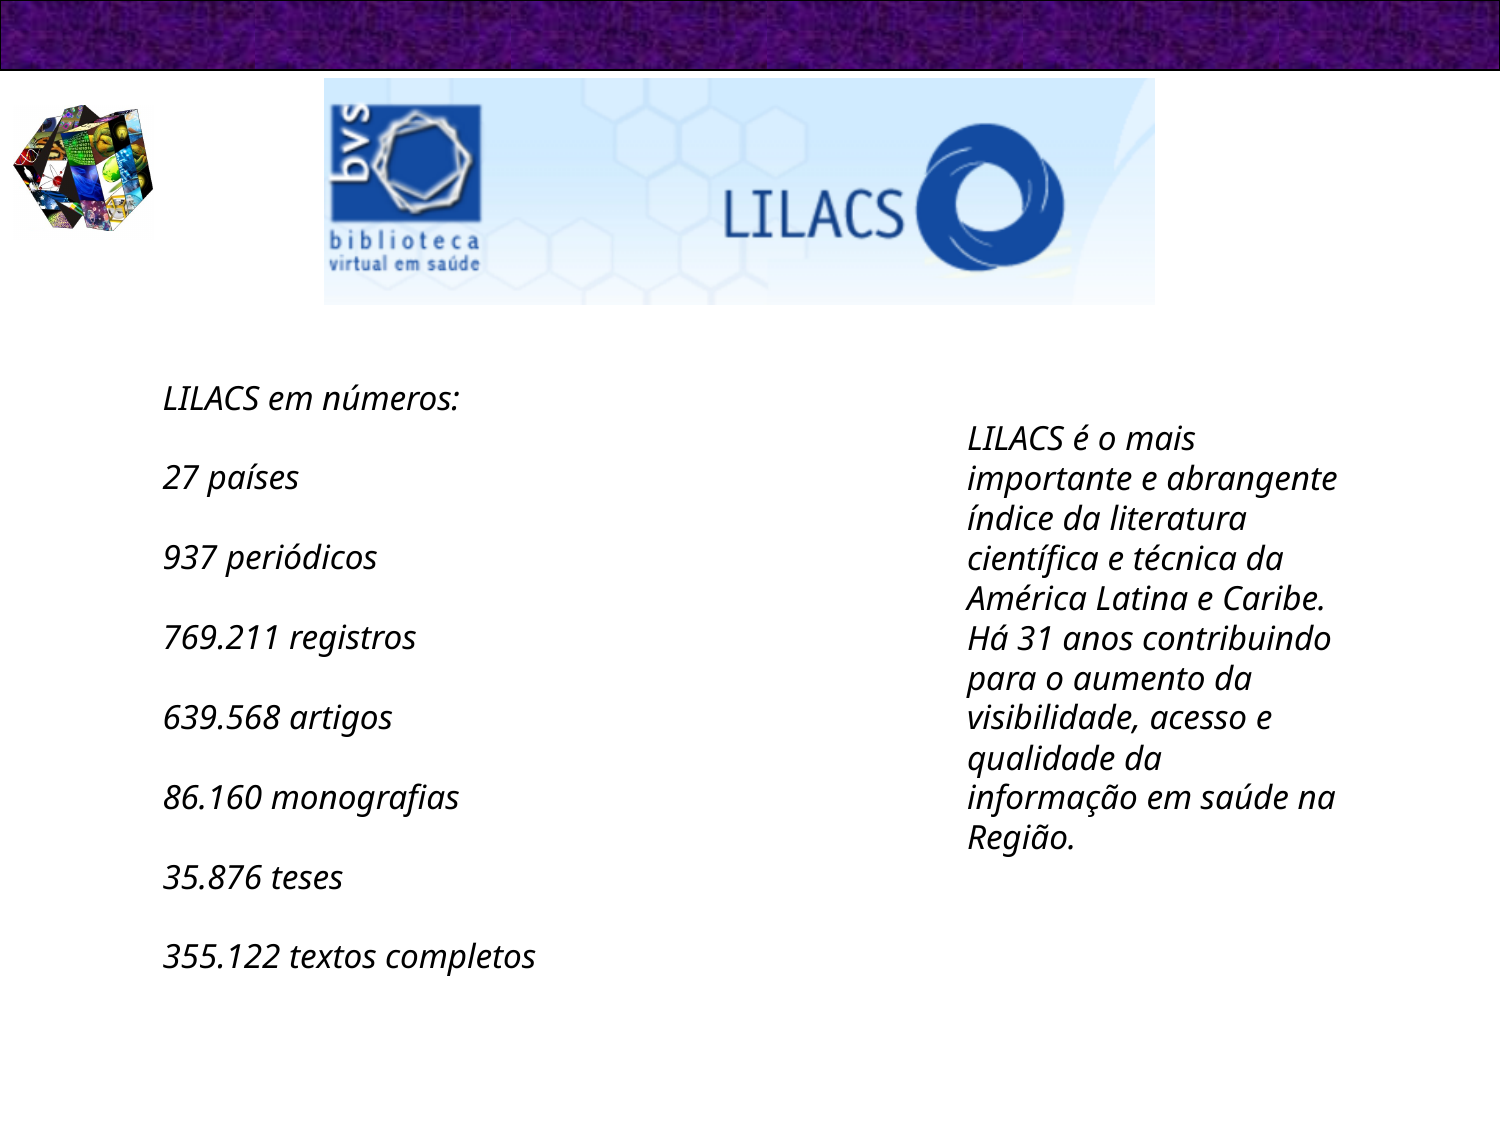

LILACS em números:
27 países
937 periódicos
769.211 registros
639.568 artigos
86.160 monografias
35.876 teses
355.122 textos completos
LILACS é o mais importante e abrangente índice da literatura científica e técnica da América Latina e Caribe. Há 31 anos contribuindo para o aumento da visibilidade, acesso e qualidade da informação em saúde na Região.